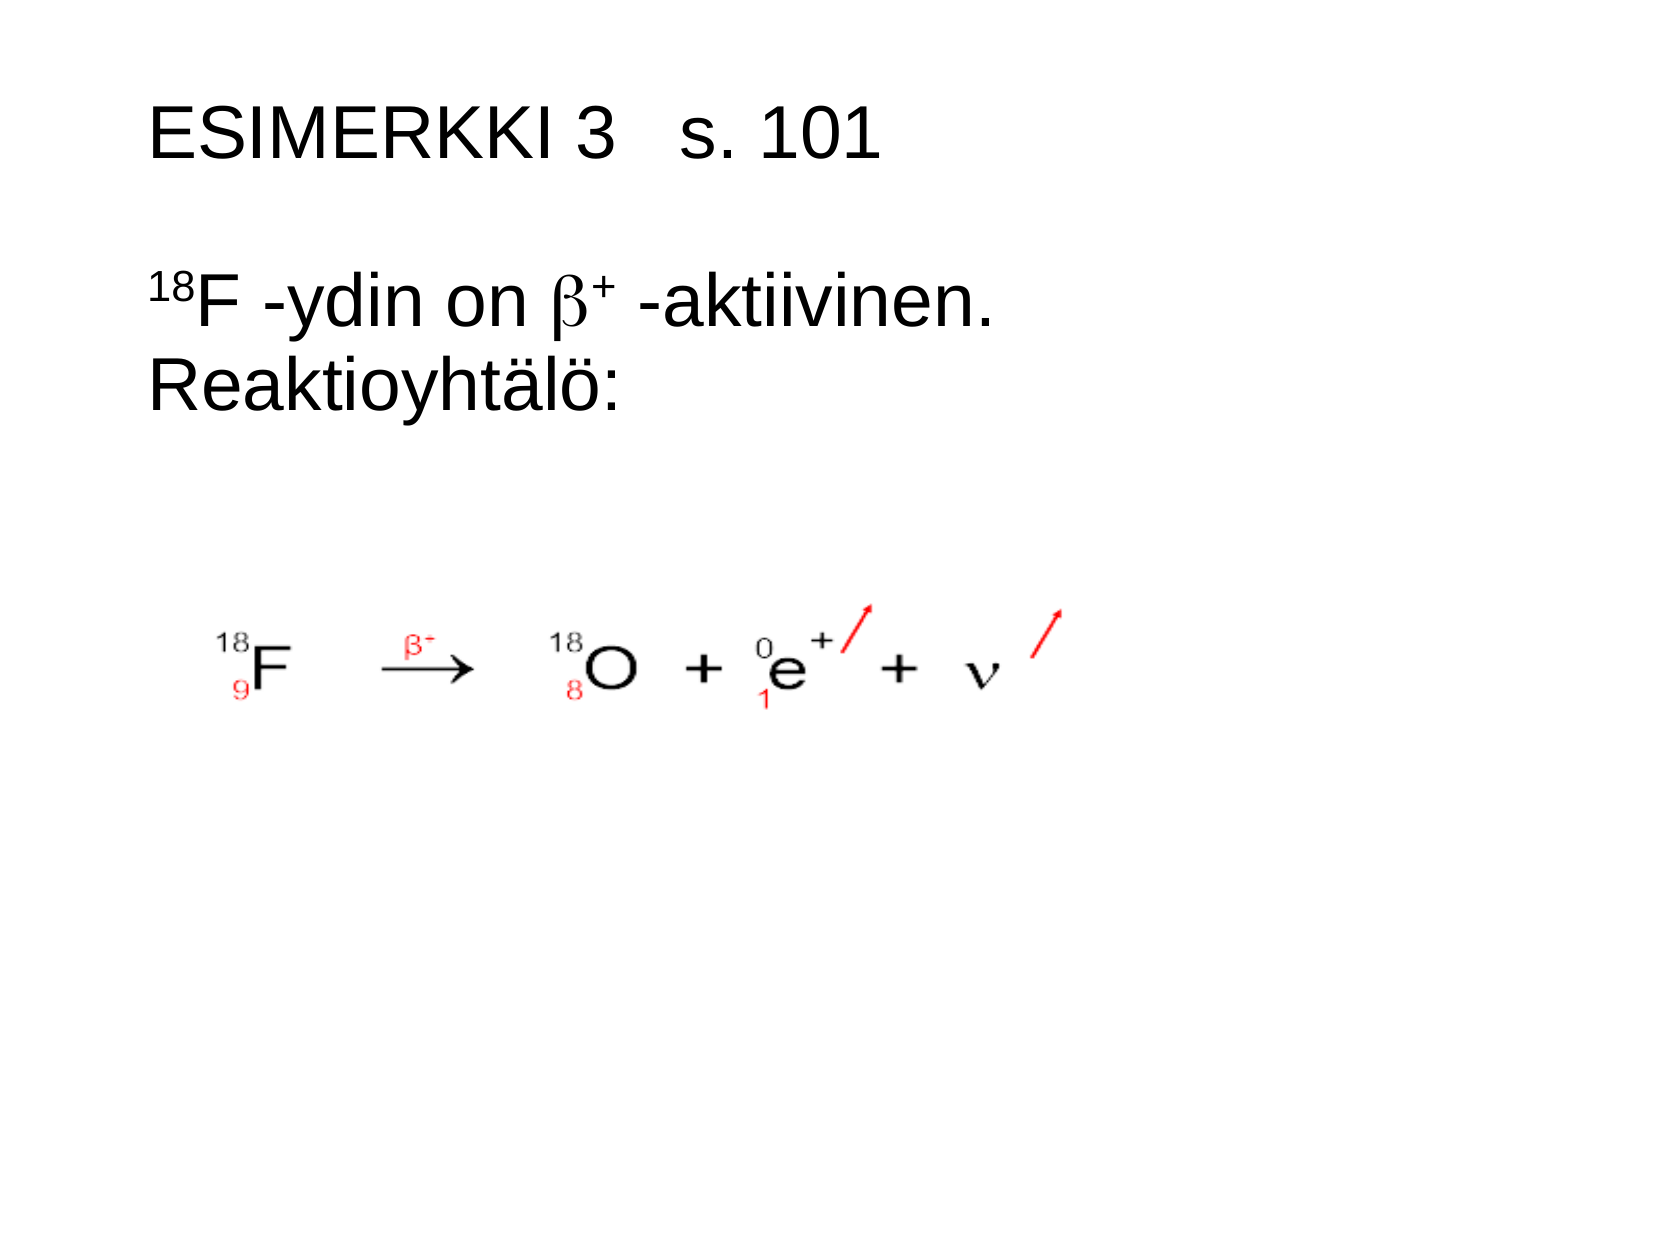

ESIMERKKI 3 s. 101
18F -ydin on b+ -aktiivinen. Reaktioyhtälö: